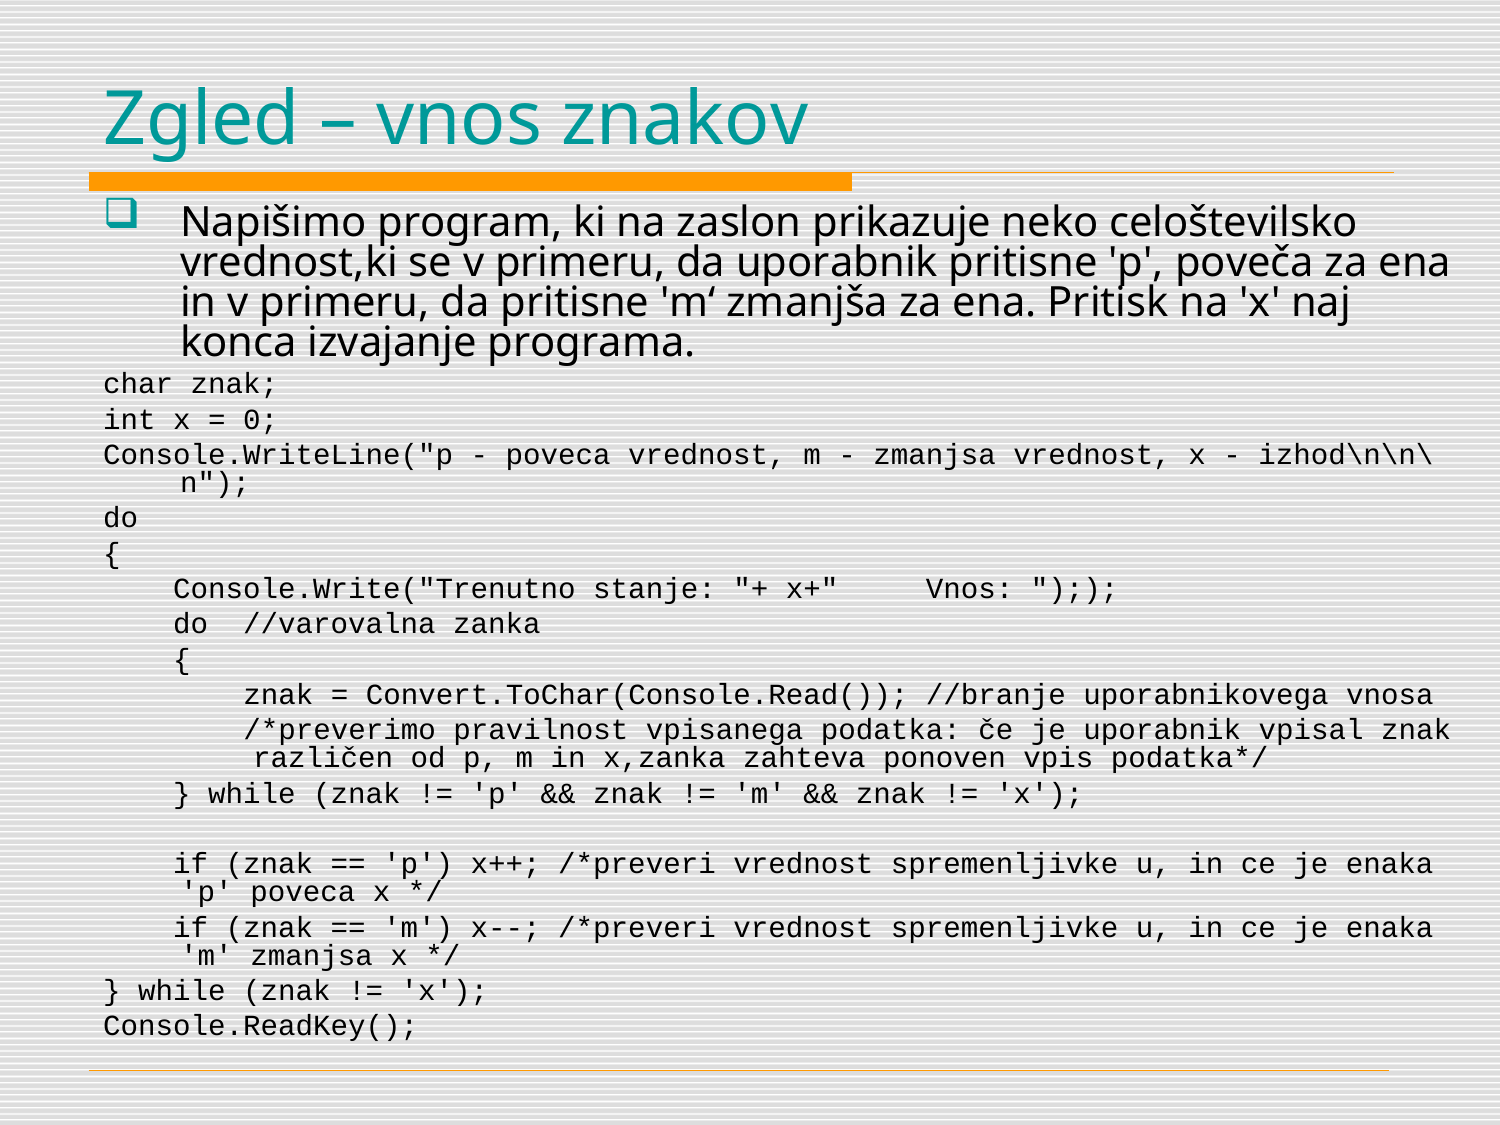

# Zgled – vnos znakov
Napišimo program, ki na zaslon prikazuje neko celoštevilsko vrednost,ki se v primeru, da uporabnik pritisne 'p', poveča za ena in v primeru, da pritisne 'm‘ zmanjša za ena. Pritisk na 'x' naj konca izvajanje programa.
char znak;
int x = 0;
Console.WriteLine("p - poveca vrednost, m - zmanjsa vrednost, x - izhod\n\n\n");
do
{
 Console.Write("Trenutno stanje: "+ x+" Vnos: "););
 do //varovalna zanka
 {
 znak = Convert.ToChar(Console.Read()); //branje uporabnikovega vnosa
 /*preverimo pravilnost vpisanega podatka: če je uporabnik vpisal znak 	različen od p, m in x,zanka zahteva ponoven vpis podatka*/
 } while (znak != 'p' && znak != 'm' && znak != 'x');
 if (znak == 'p') x++; /*preveri vrednost spremenljivke u, in ce je enaka 'p' poveca x */
 if (znak == 'm') x--; /*preveri vrednost spremenljivke u, in ce je enaka 'm' zmanjsa x */
} while (znak != 'x');
Console.ReadKey();